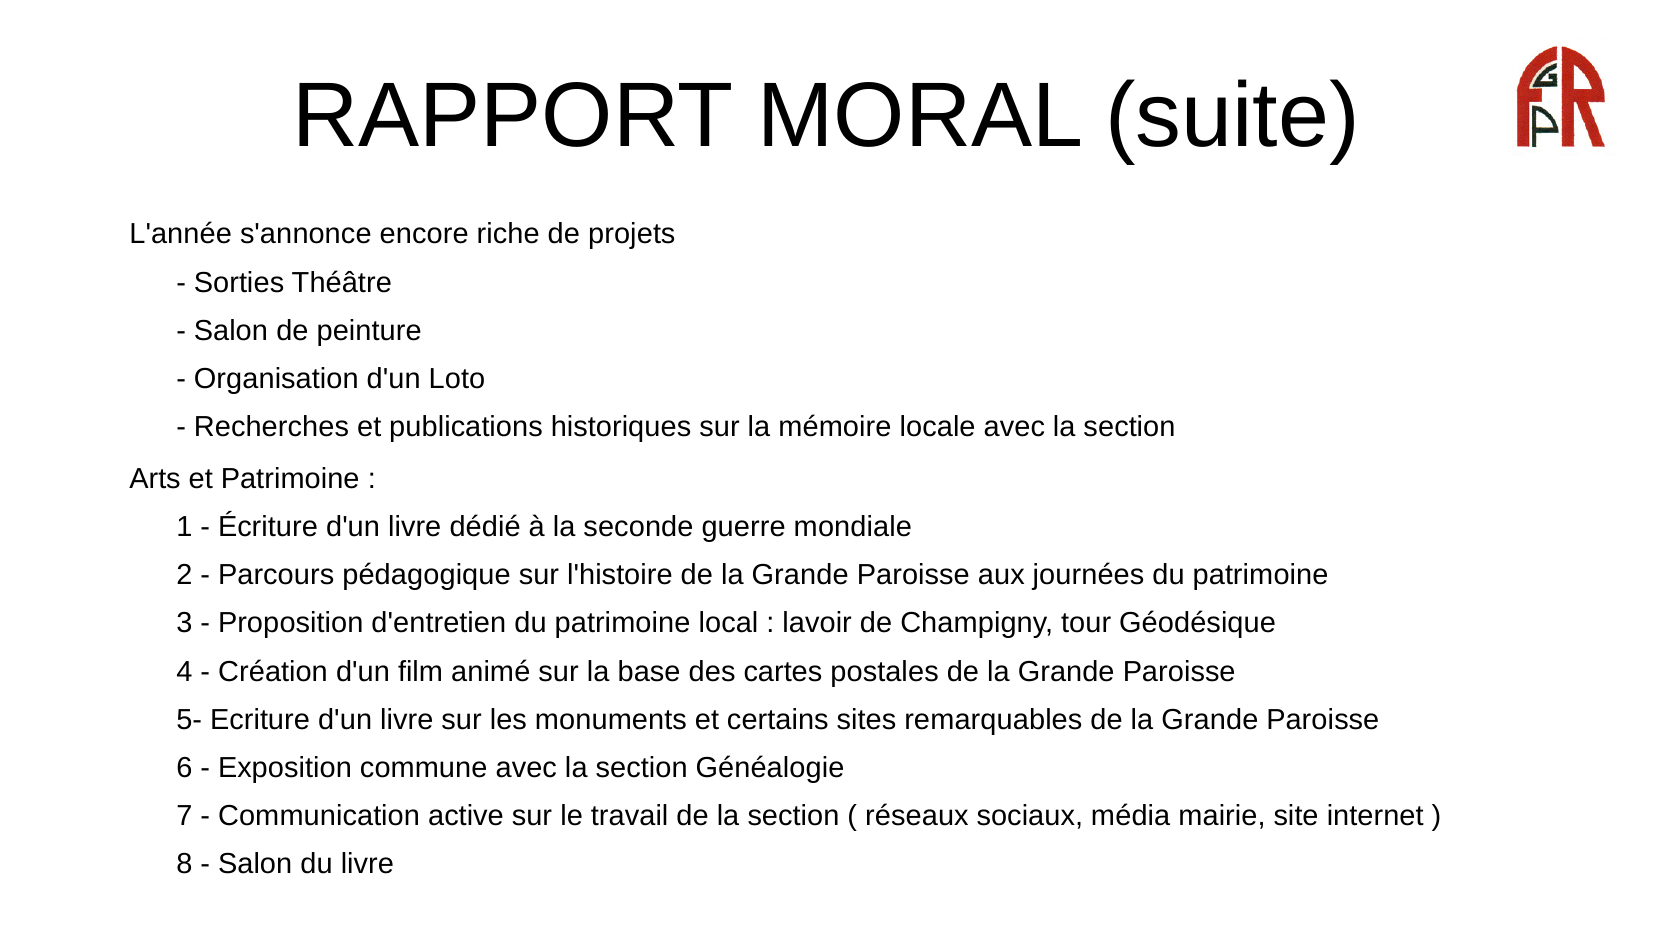

# RAPPORT MORAL (suite)
L'année s'annonce encore riche de projets
- Sorties Théâtre
- Salon de peinture
- Organisation d'un Loto
- Recherches et publications historiques sur la mémoire locale avec la section
Arts et Patrimoine :
1 - Écriture d'un livre dédié à la seconde guerre mondiale
2 - Parcours pédagogique sur l'histoire de la Grande Paroisse aux journées du patrimoine
3 - Proposition d'entretien du patrimoine local : lavoir de Champigny, tour Géodésique
4 - Création d'un film animé sur la base des cartes postales de la Grande Paroisse
5- Ecriture d'un livre sur les monuments et certains sites remarquables de la Grande Paroisse
6 - Exposition commune avec la section Généalogie
7 - Communication active sur le travail de la section ( réseaux sociaux, média mairie, site internet )
8 - Salon du livre